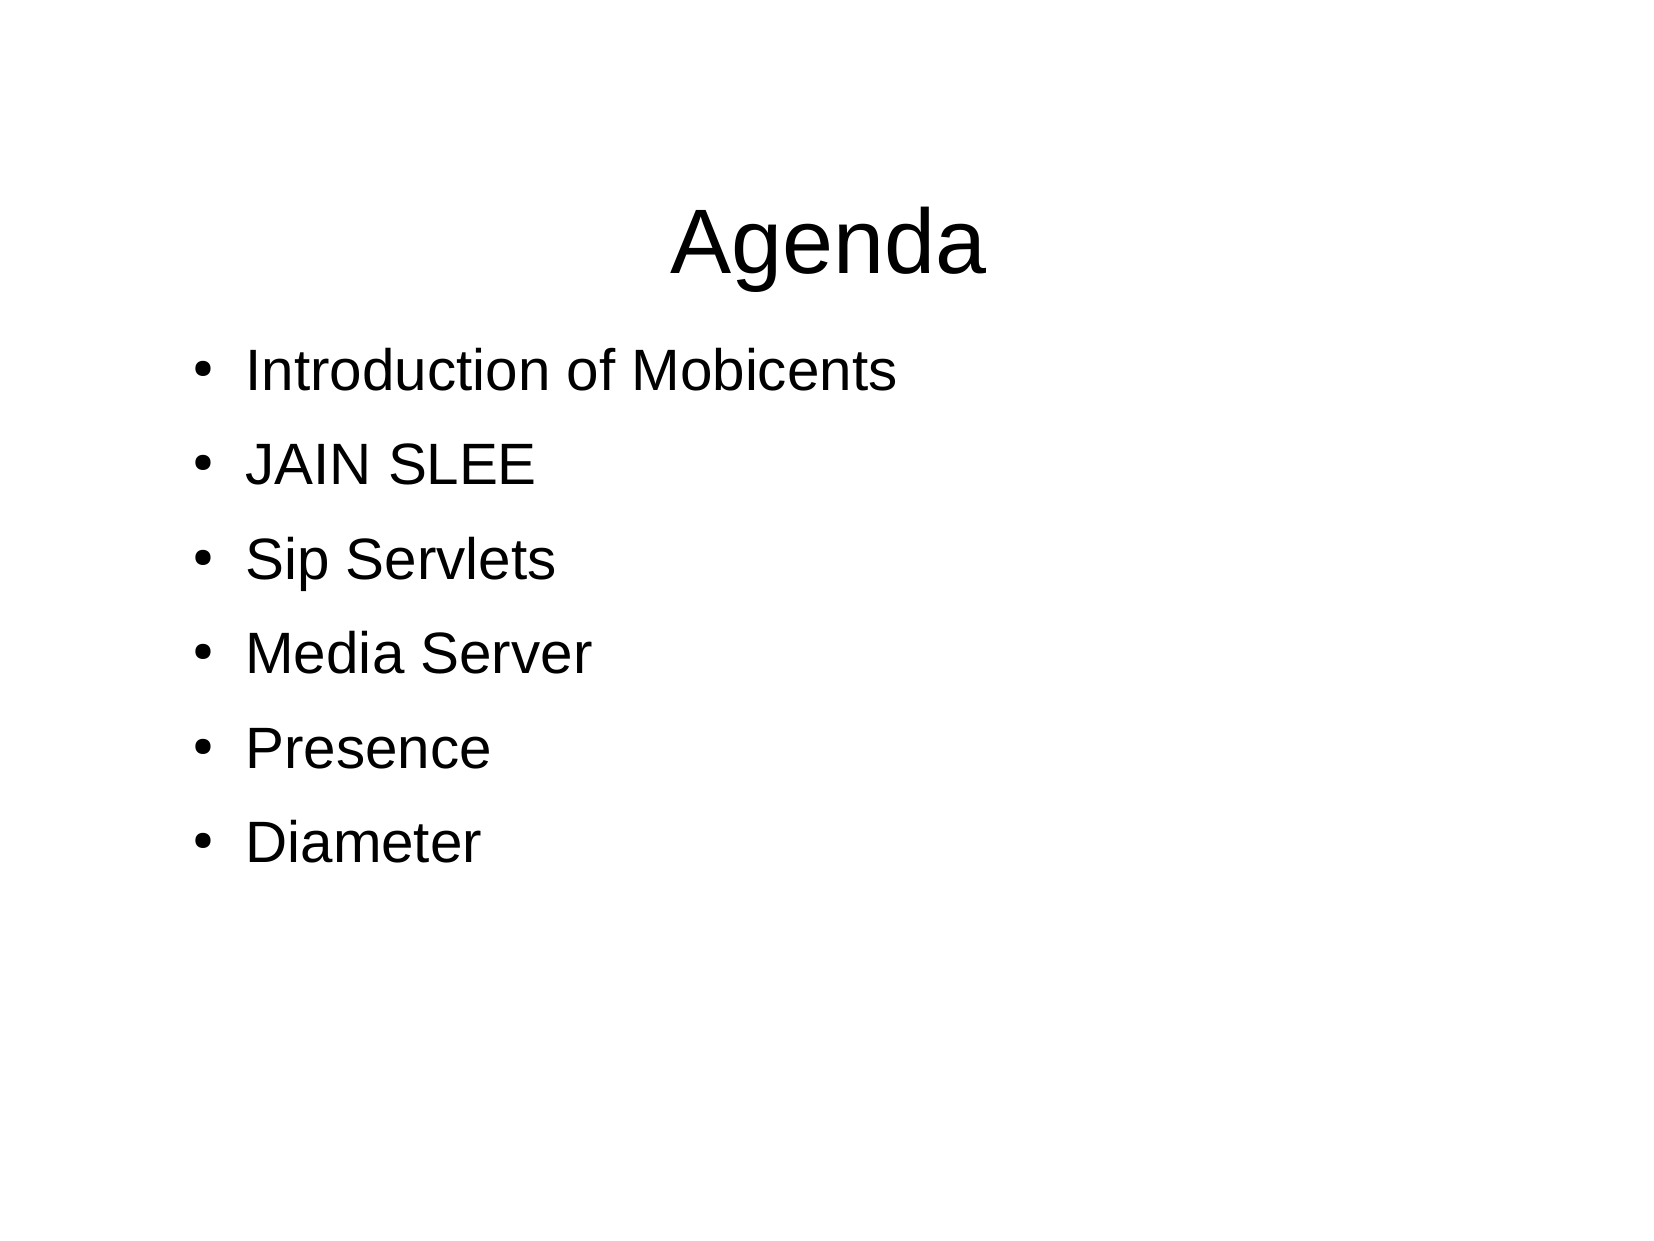

# Agenda
Introduction of Mobicents
JAIN SLEE
Sip Servlets
Media Server
Presence
Diameter